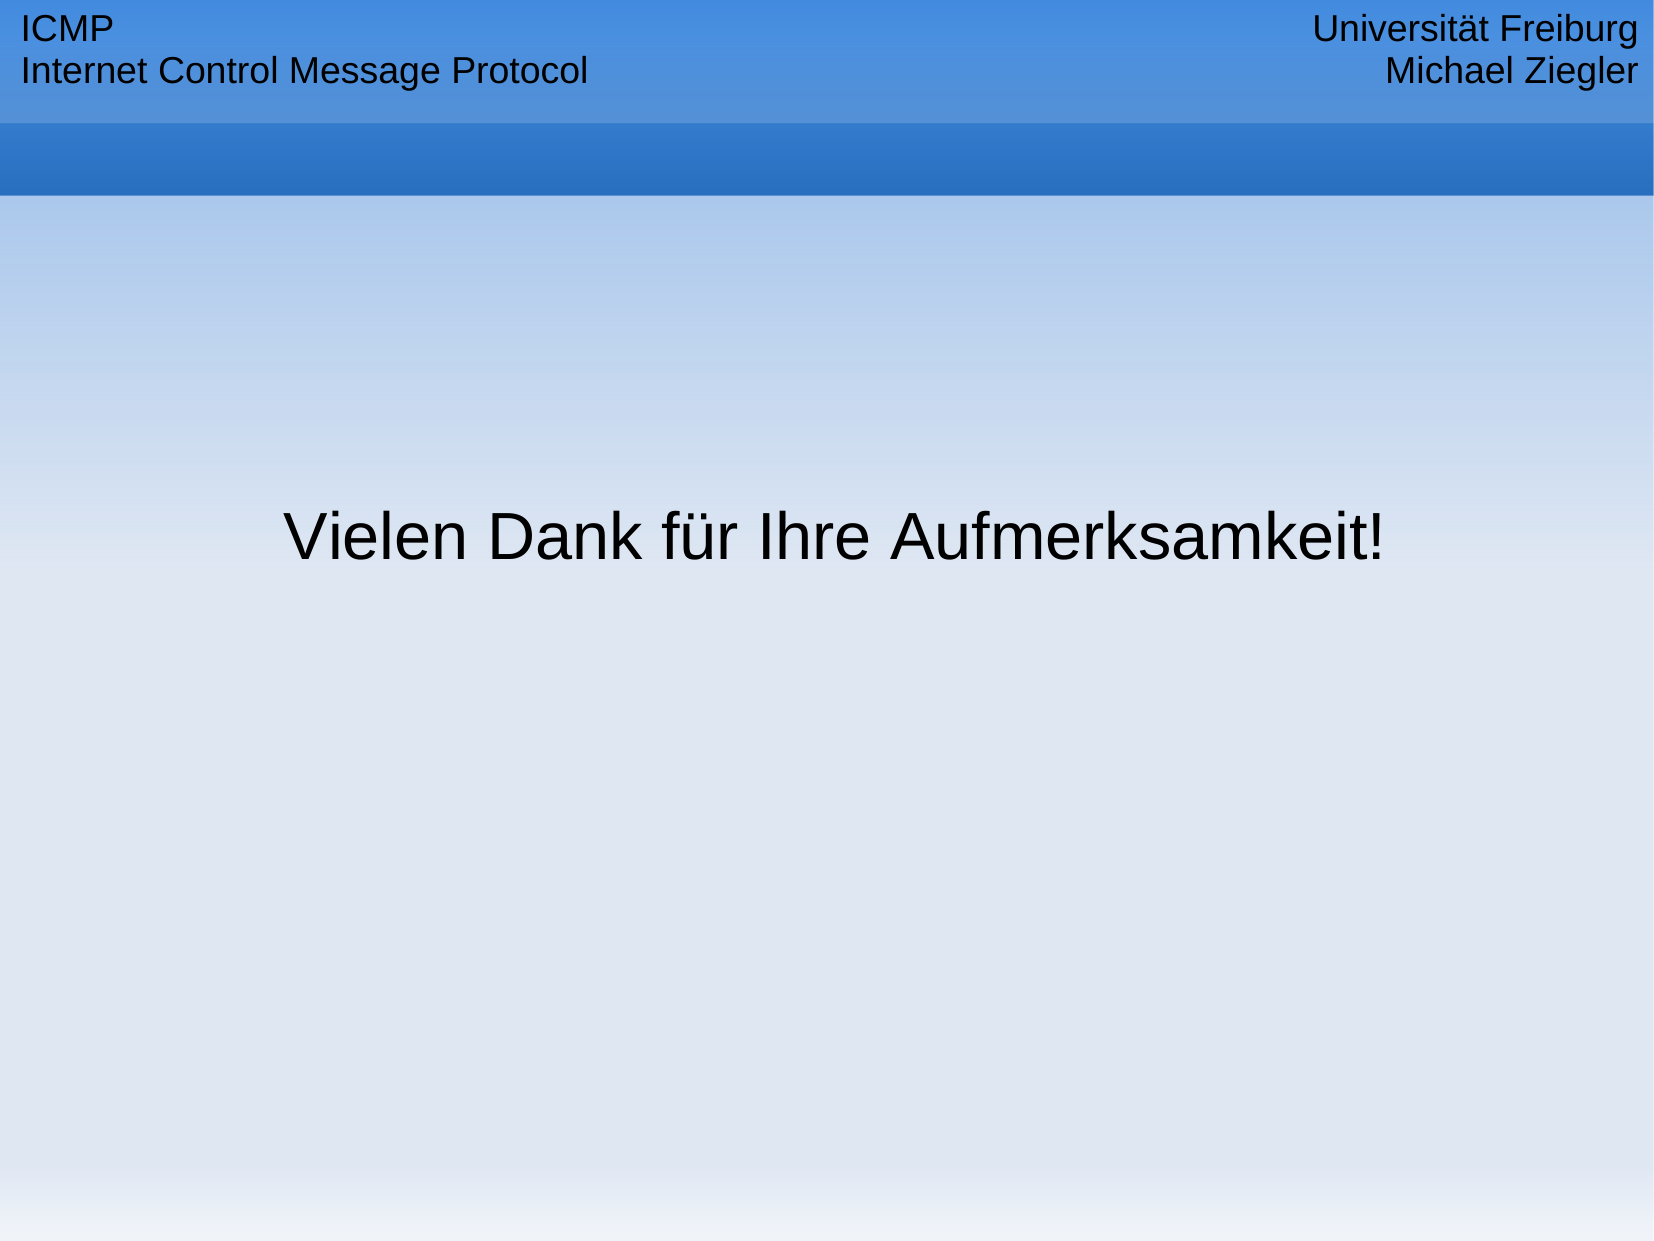

ICMP
Internet Control Message Protocol
Universität Freiburg
Michael Ziegler
# Vielen Dank für Ihre Aufmerksamkeit!